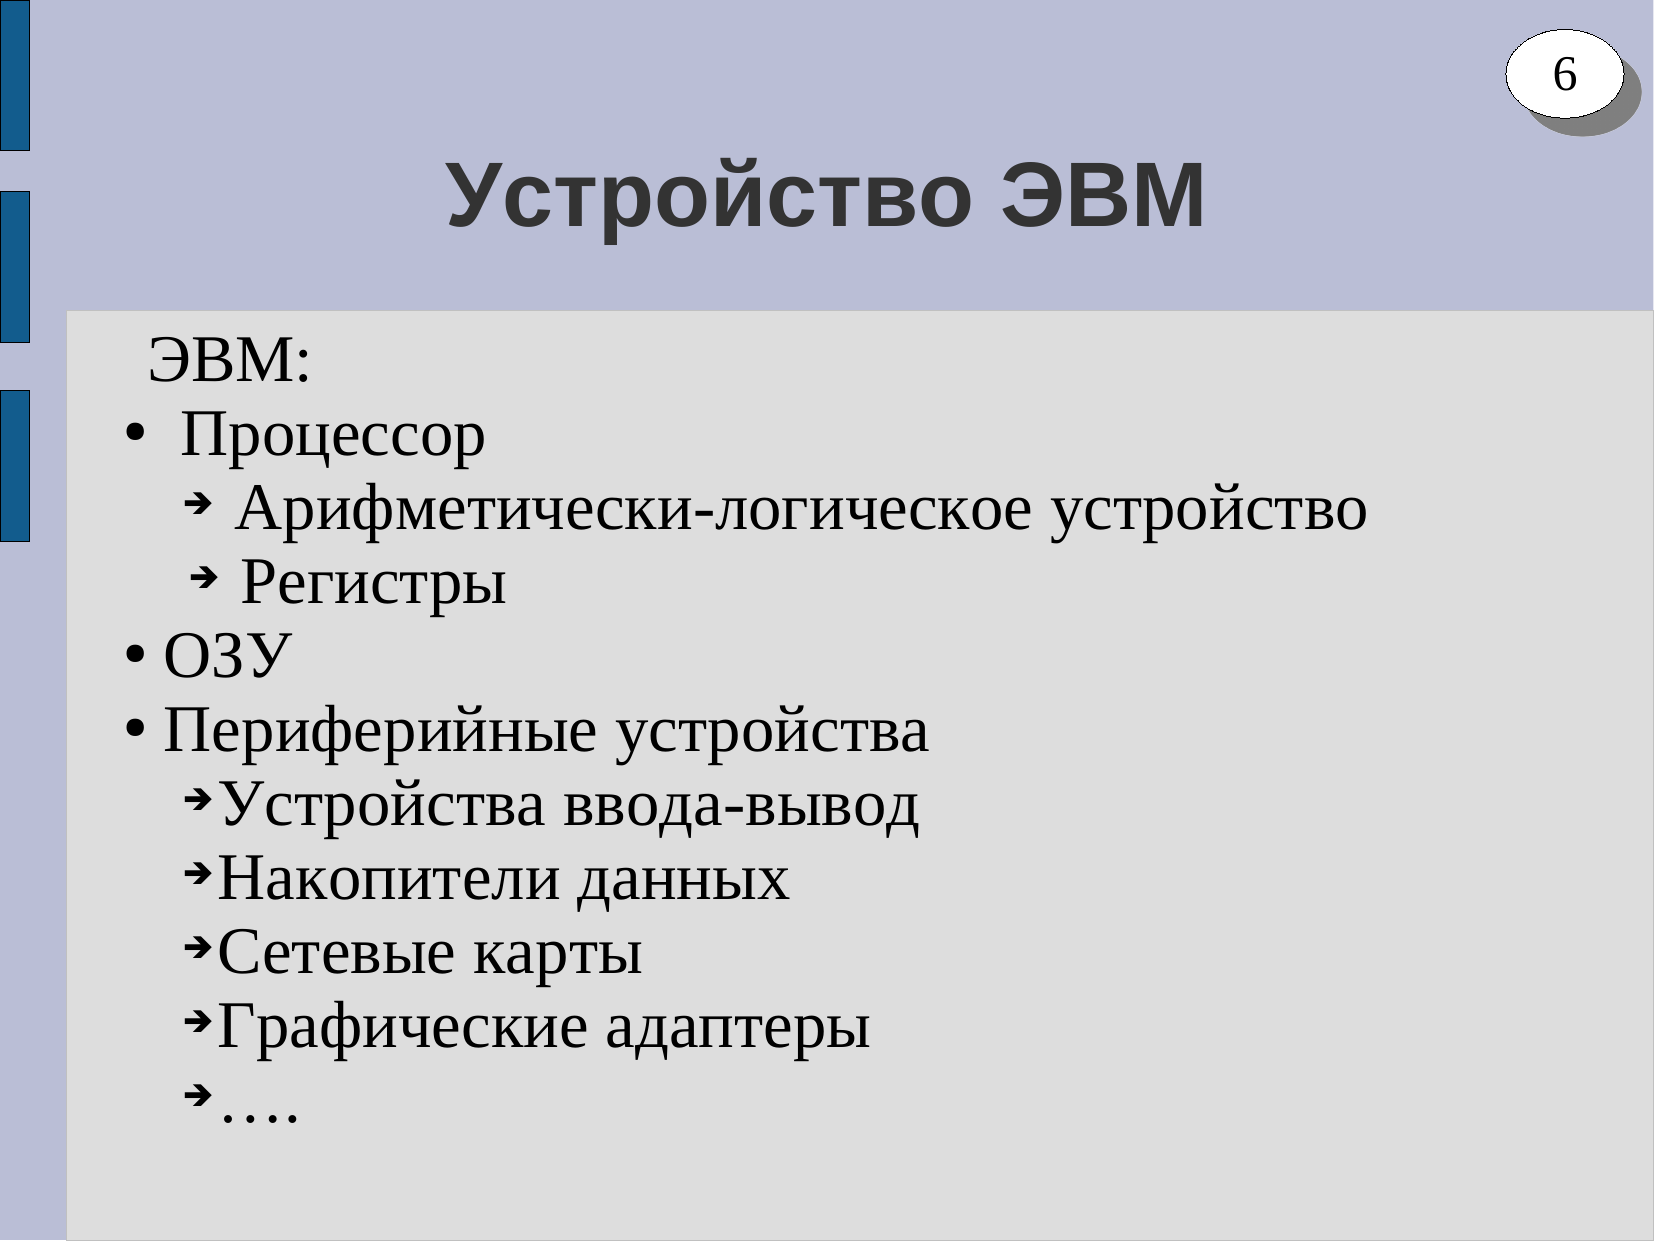

6
# Устройство ЭВМ
ЭВМ:
 Процессор
 Арифметически-логическое устройство
 Регистры
 ОЗУ
 Периферийные устройства
Устройства ввода-вывод
Накопители данных
Сетевые карты
Графические адаптеры
….